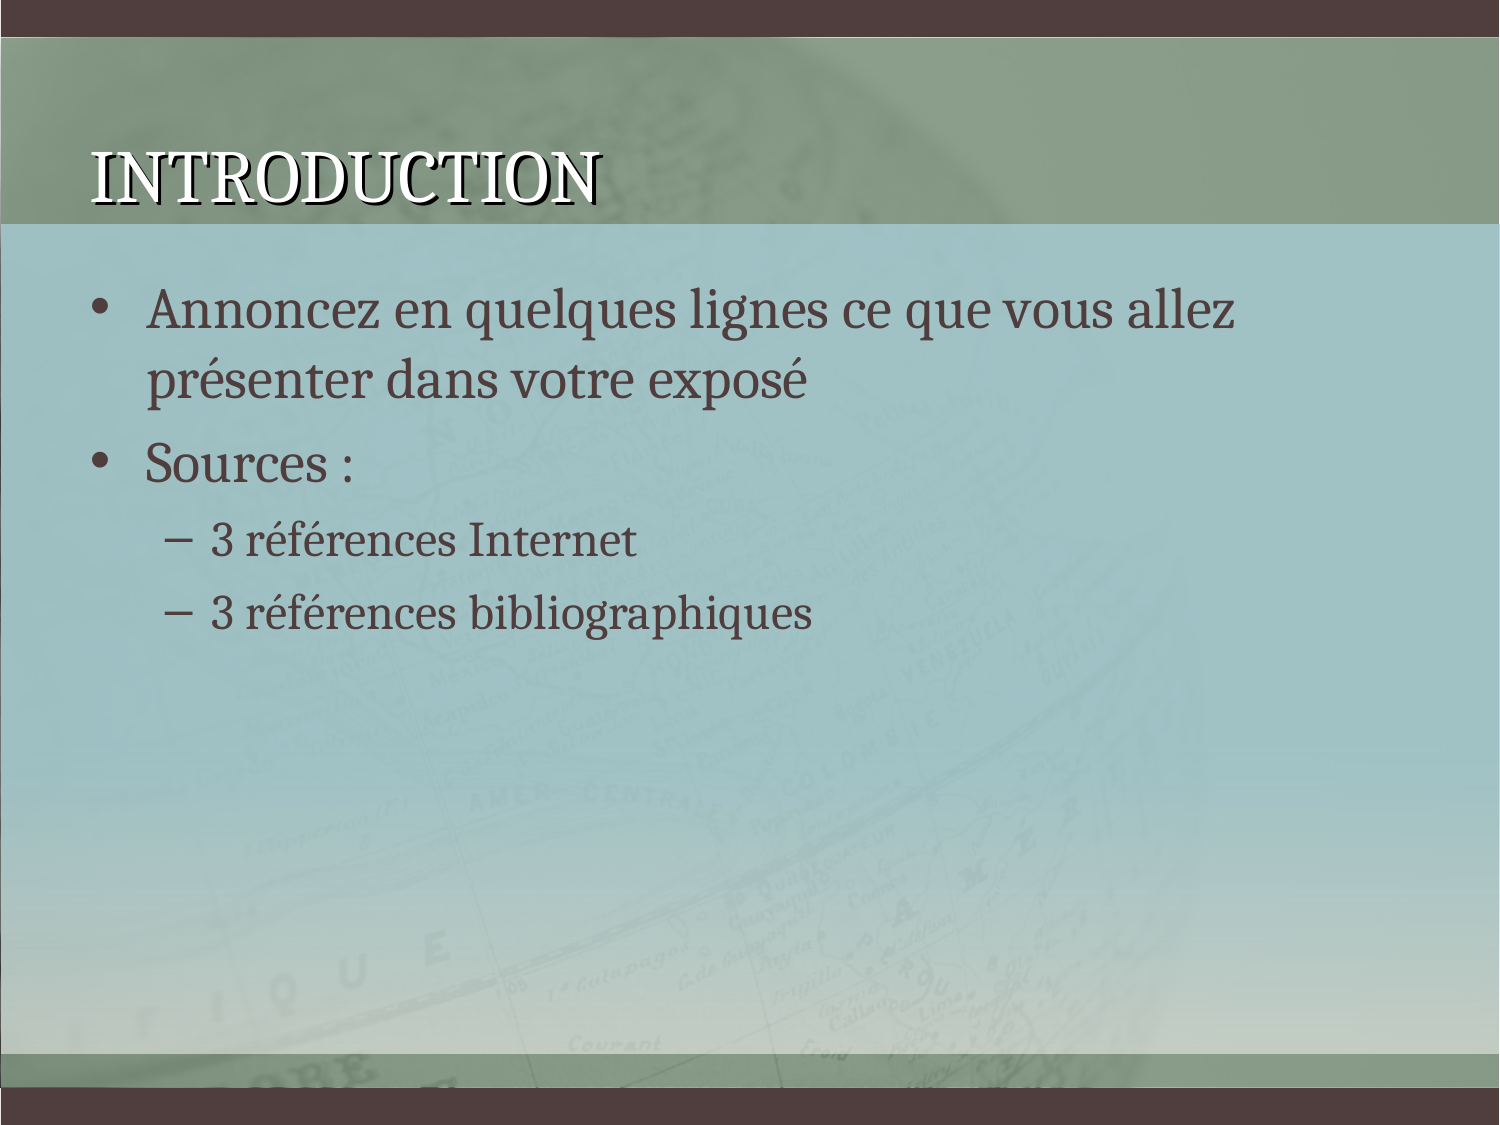

# INTRODUCTION
Annoncez en quelques lignes ce que vous allez présenter dans votre exposé
Sources :
3 références Internet
3 références bibliographiques